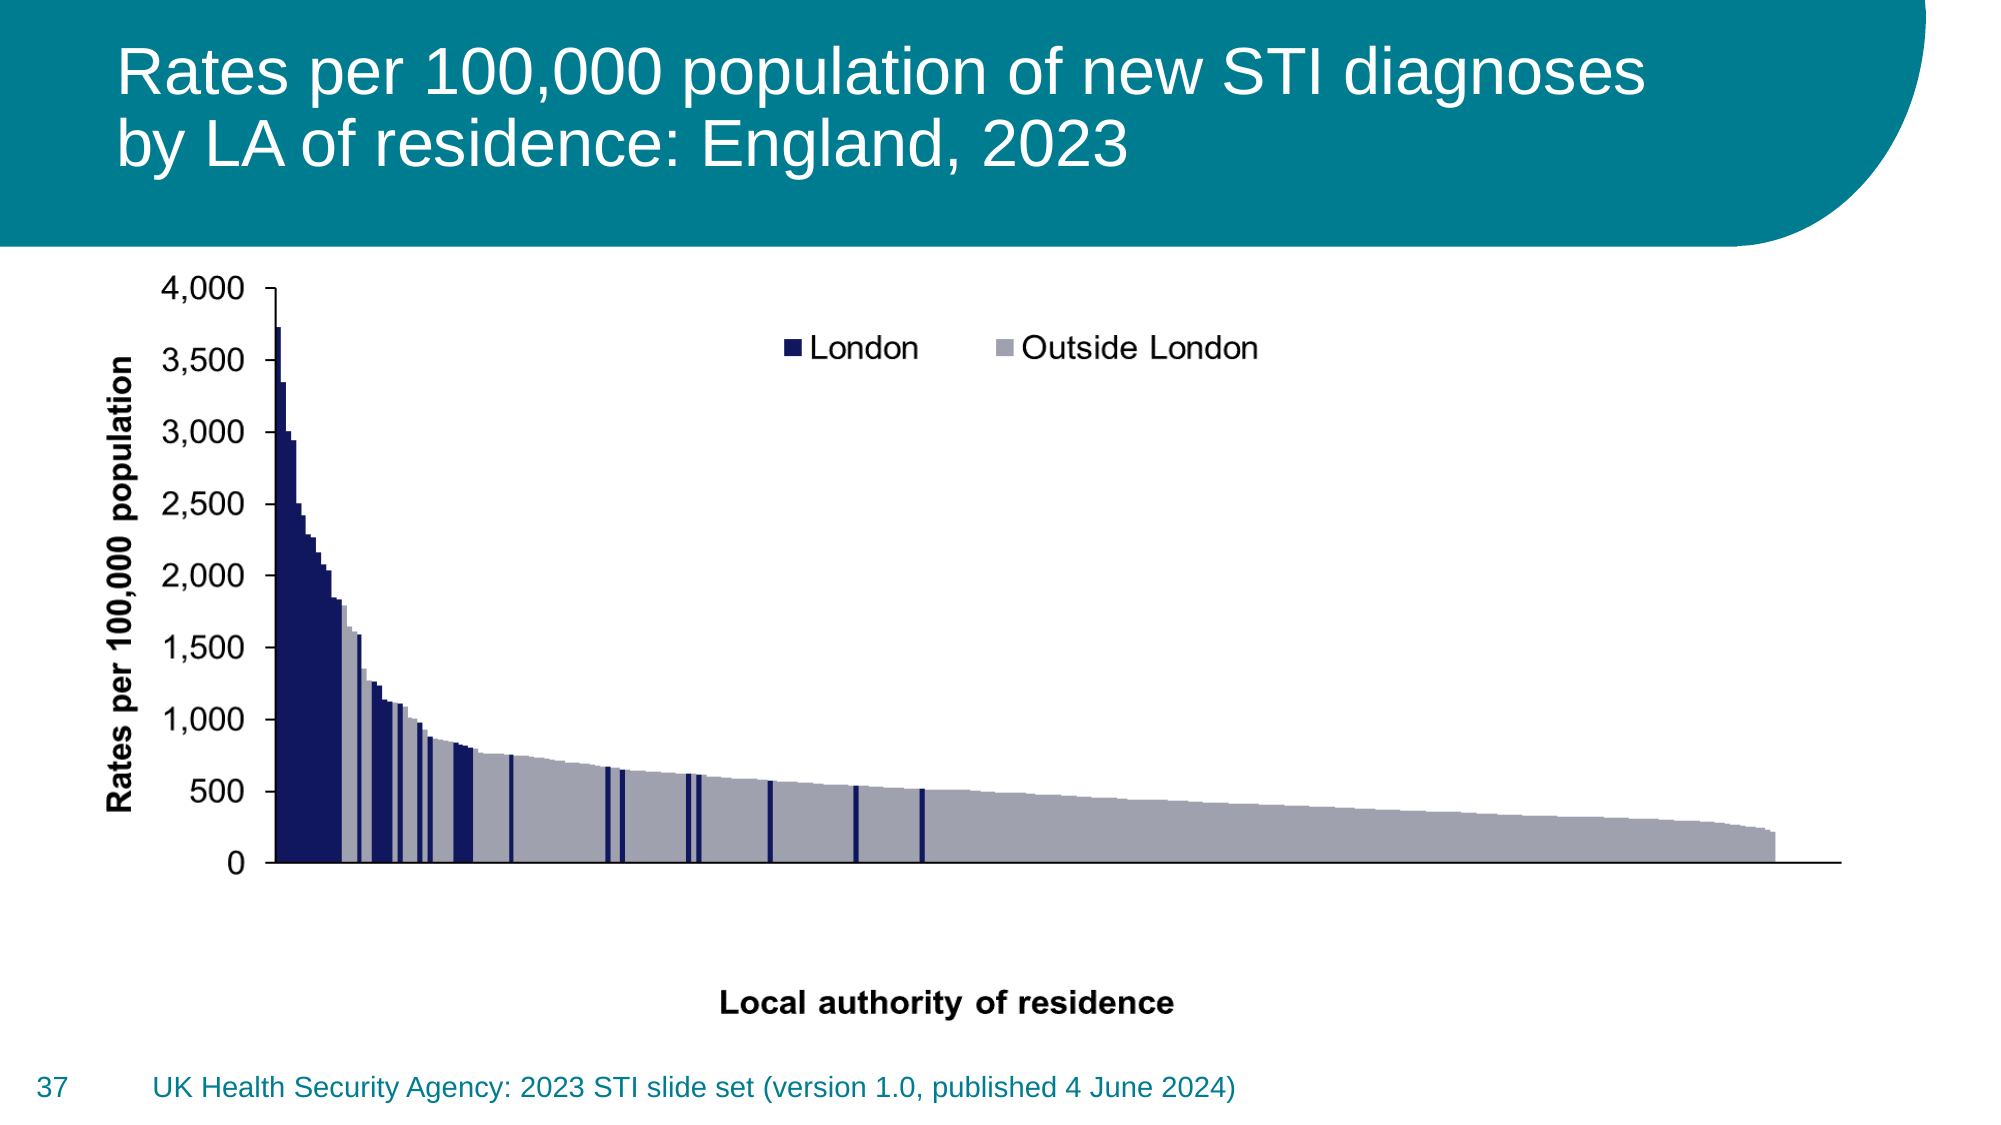

# Rates per 100,000 population of new STI diagnoses by LA of residence: England, 2023
37
UK Health Security Agency: 2023 STI slide set (version 1.0, published 4 June 2024)